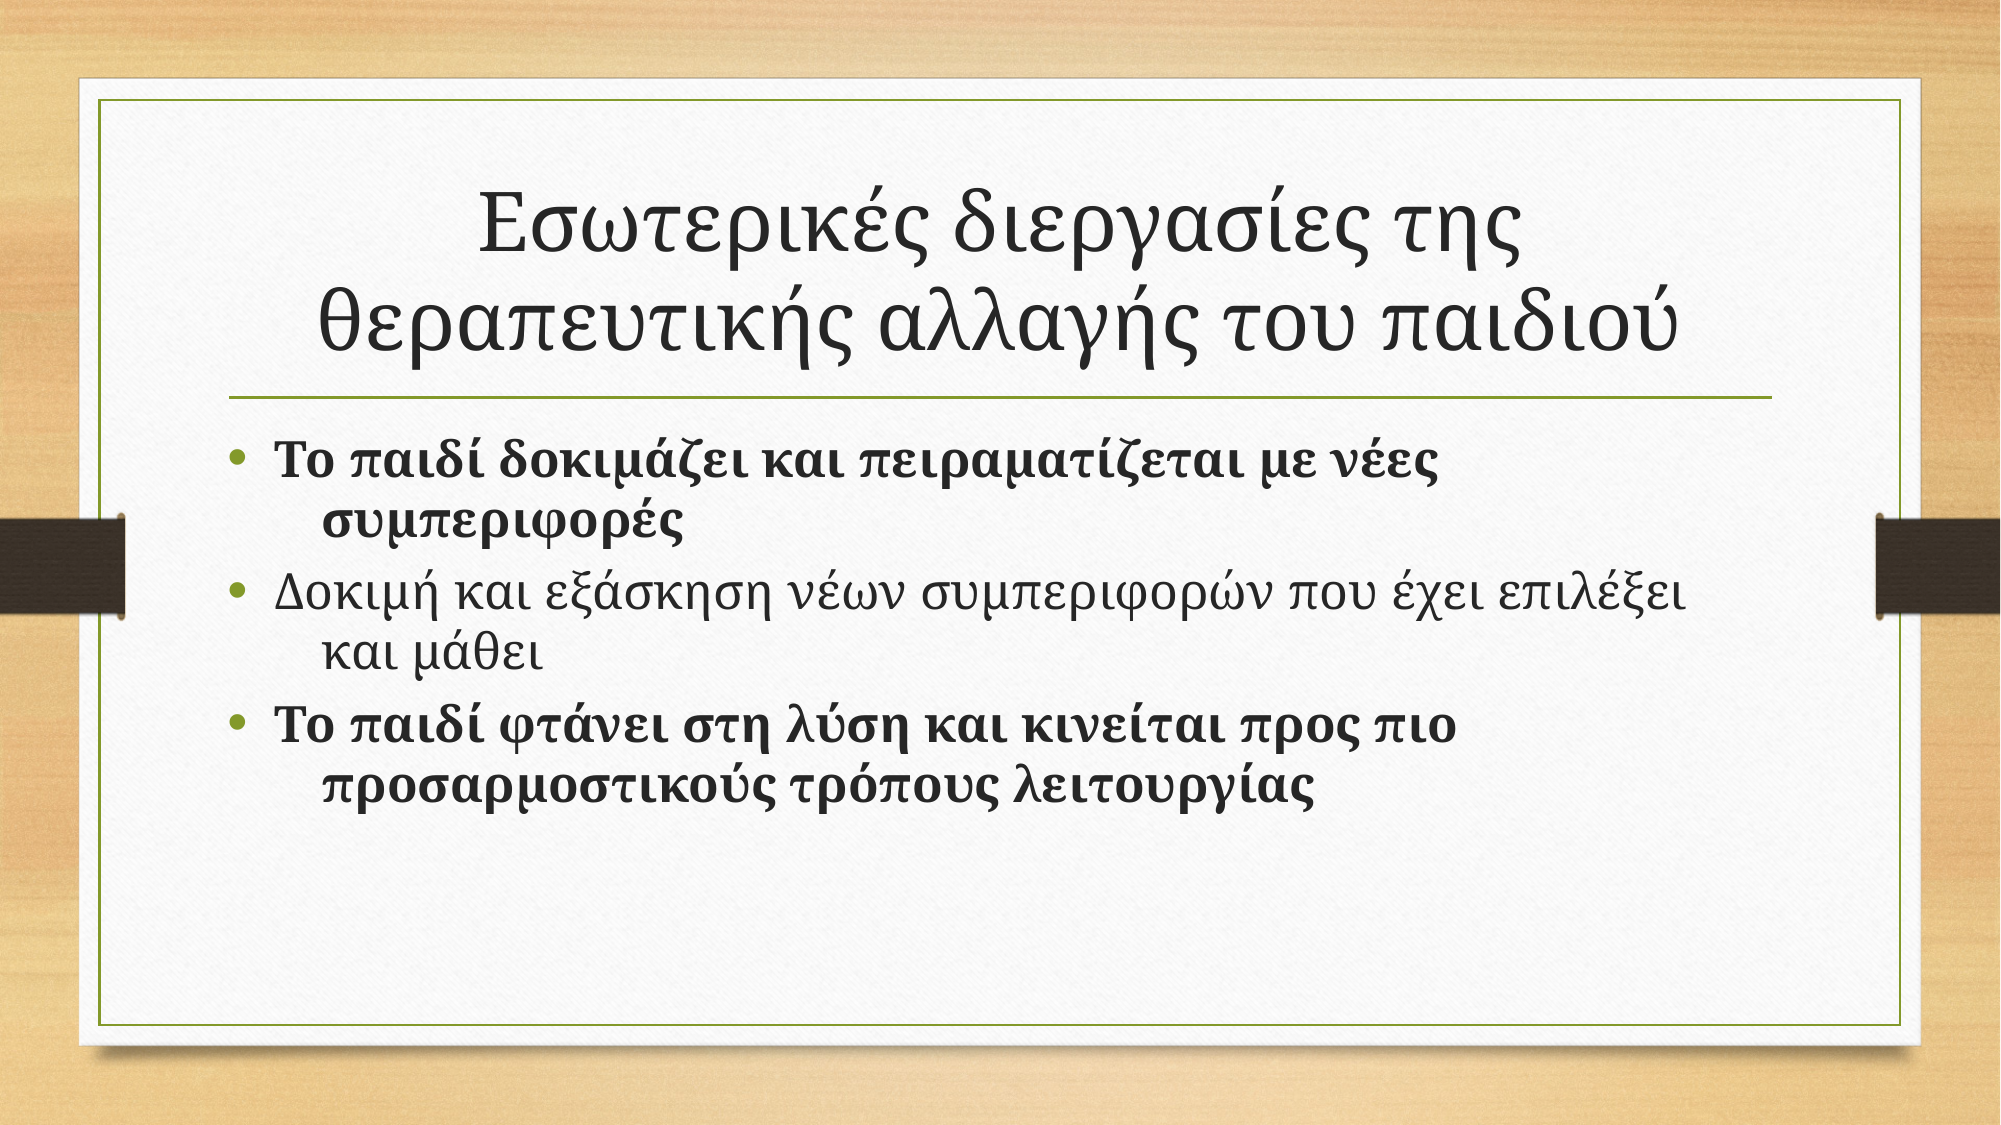

# Εσωτερικές διεργασίες της θεραπευτικής αλλαγής του παιδιού
Το παιδί δοκιμάζει και πειραματίζεται με νέες συμπεριφορές
Δοκιμή και εξάσκηση νέων συμπεριφορών που έχει επιλέξει και μάθει
Το παιδί φτάνει στη λύση και κινείται προς πιο προσαρμοστικούς τρόπους λειτουργίας